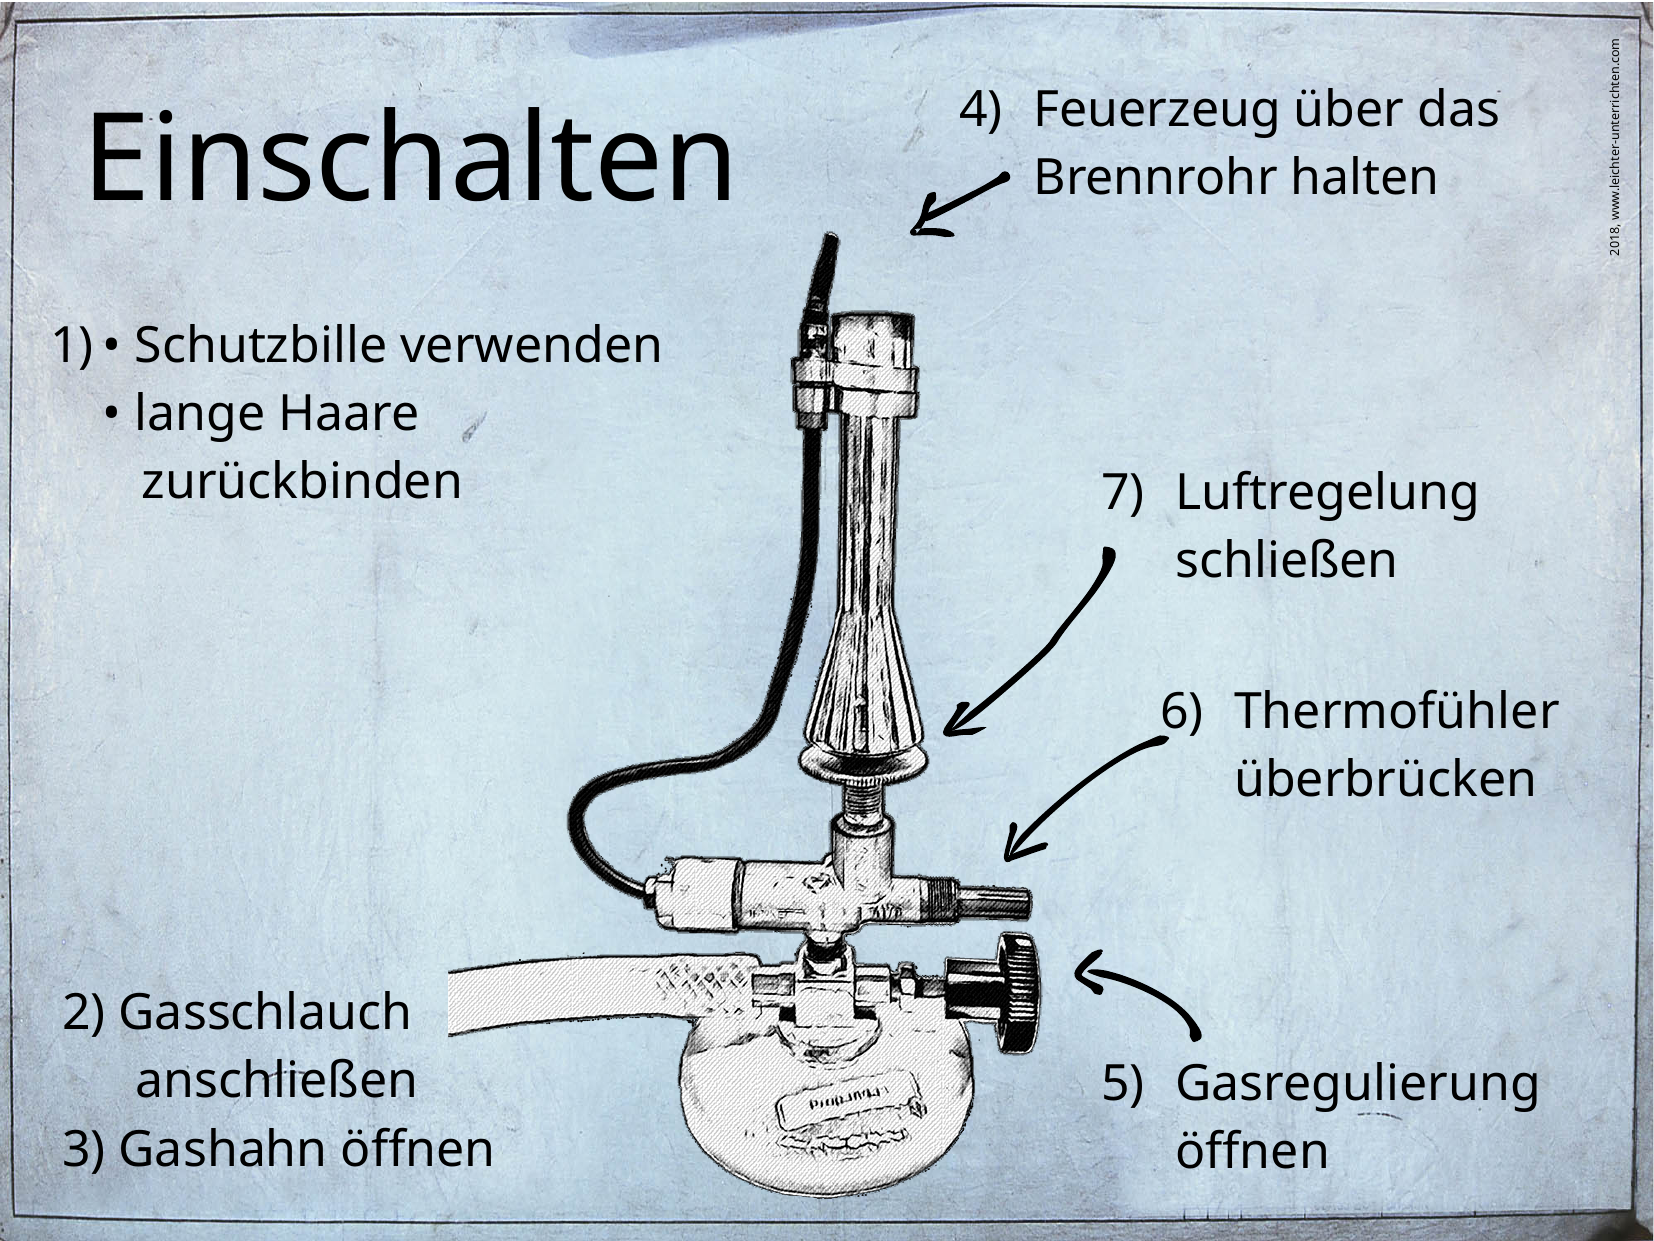

# Einschalten
4)	Feuerzeug über das
 	Brennrohr halten
1)	• Schutzbille verwenden
	• lange Haare
	 zurückbinden
7)	Luftregelung
	schließen
6)	Thermofühler
	überbrücken
2) Gasschlauch
	anschließen
3) Gashahn öffnen
5)	Gasregulierung
	öffnen